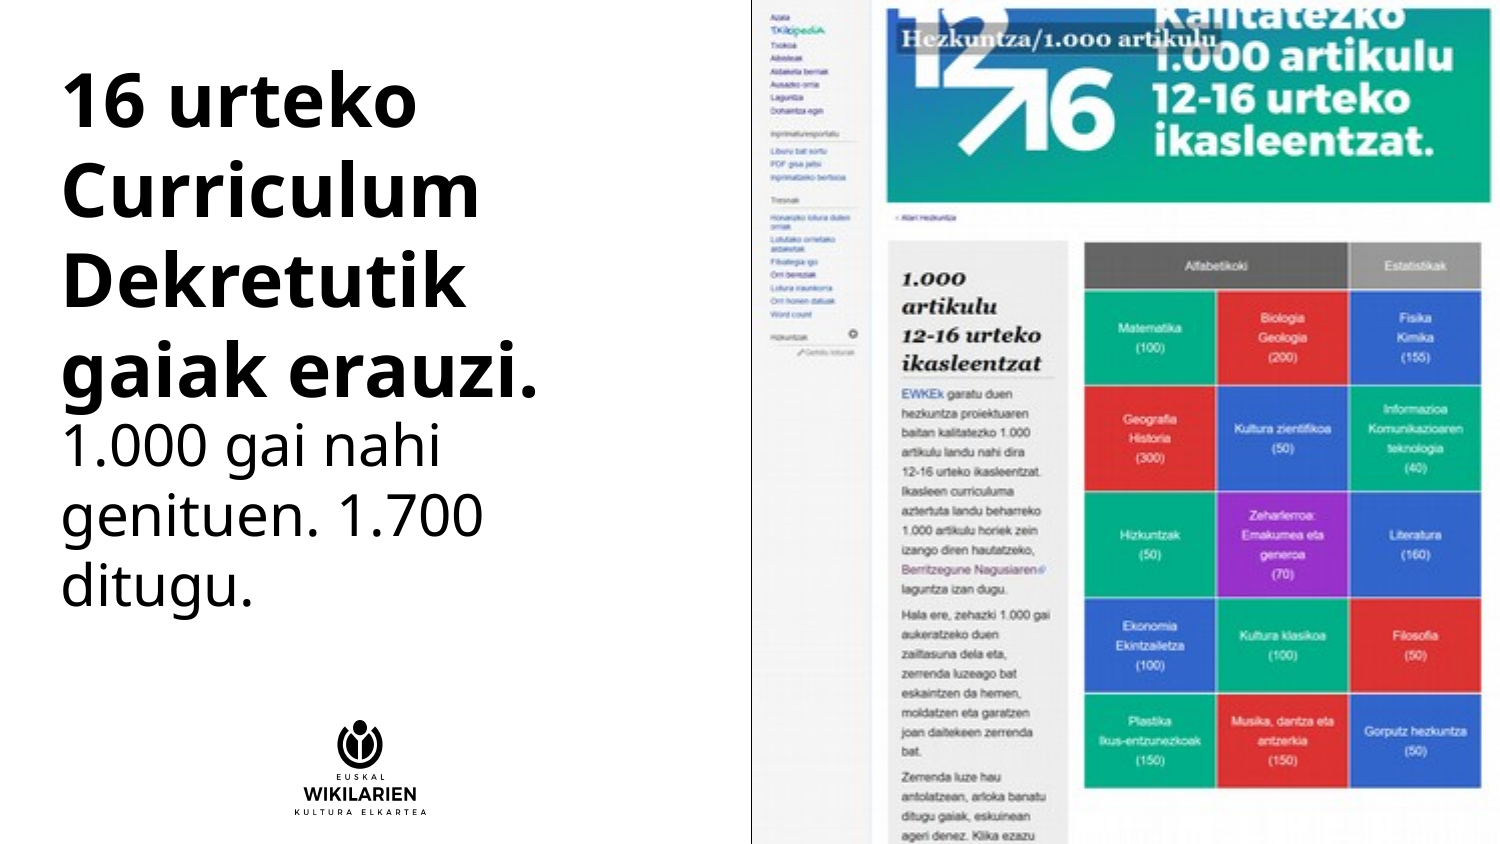

# 16 urteko Curriculum Dekretutik gaiak erauzi.
1.000 gai nahi genituen. 1.700 ditugu.
CC by SA 4.0, Jeff Elder